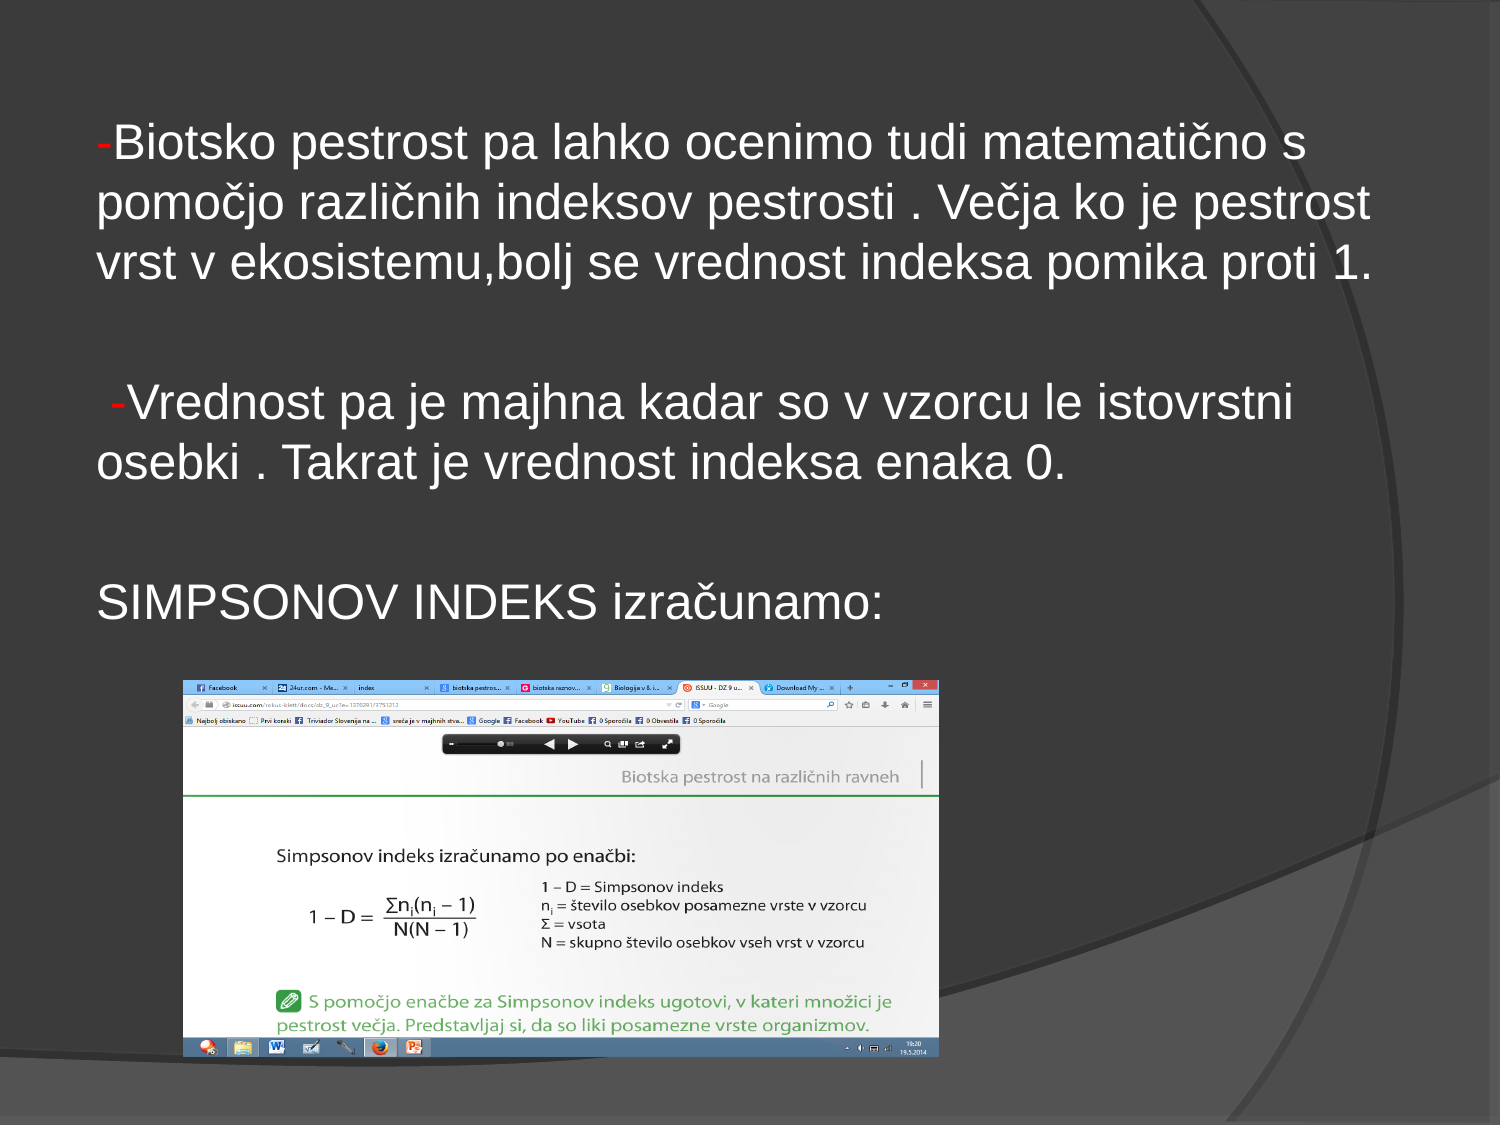

# -Biotsko pestrost pa lahko ocenimo tudi matematično s pomočjo različnih indeksov pestrosti . Večja ko je pestrost vrst v ekosistemu,bolj se vrednost indeksa pomika proti 1.
 -Vrednost pa je majhna kadar so v vzorcu le istovrstni osebki . Takrat je vrednost indeksa enaka 0.
SIMPSONOV INDEKS izračunamo: